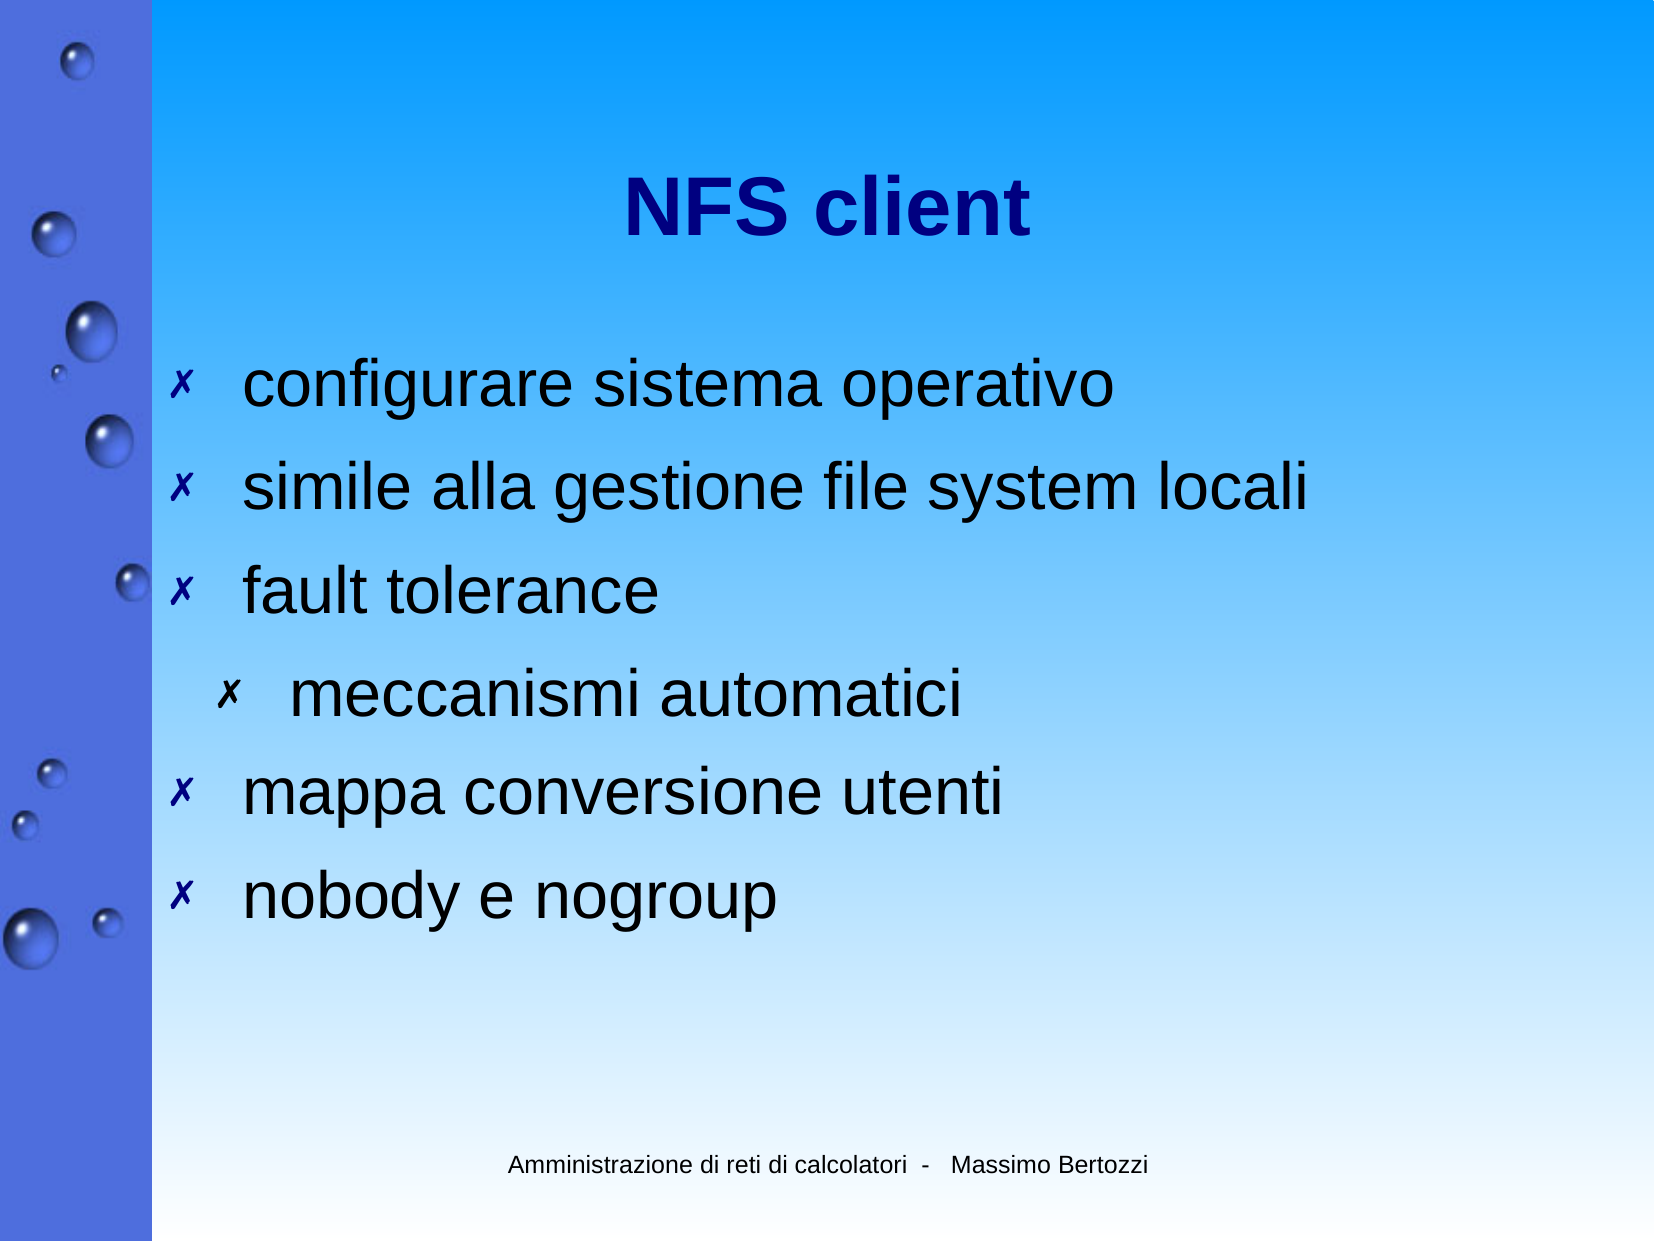

# NFS client
configurare sistema operativo
simile alla gestione file system locali
fault tolerance
meccanismi automatici
mappa conversione utenti
nobody e nogroup